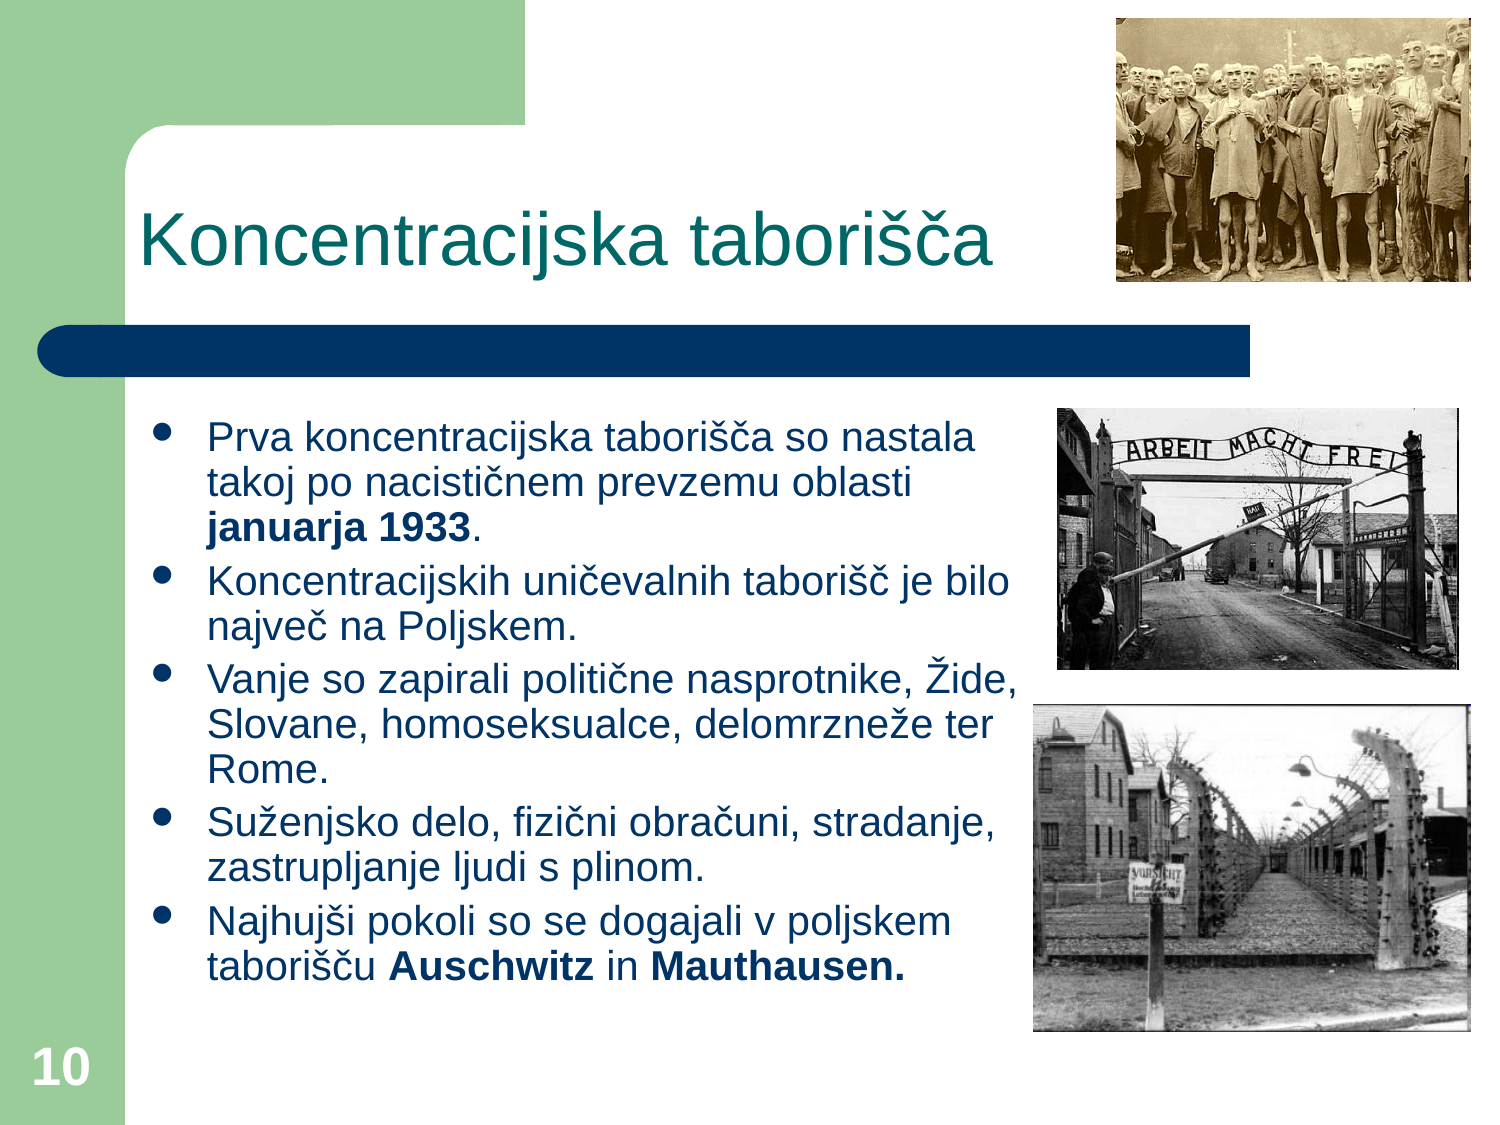

# Koncentracijska taborišča
Prva koncentracijska taborišča so nastala takoj po nacističnem prevzemu oblasti januarja 1933.
Koncentracijskih uničevalnih taborišč je bilo največ na Poljskem.
Vanje so zapirali politične nasprotnike, Žide, Slovane, homoseksualce, delomrzneže ter Rome.
Suženjsko delo, fizični obračuni, stradanje, zastrupljanje ljudi s plinom.
Najhujši pokoli so se dogajali v poljskem taborišču Auschwitz in Mauthausen.